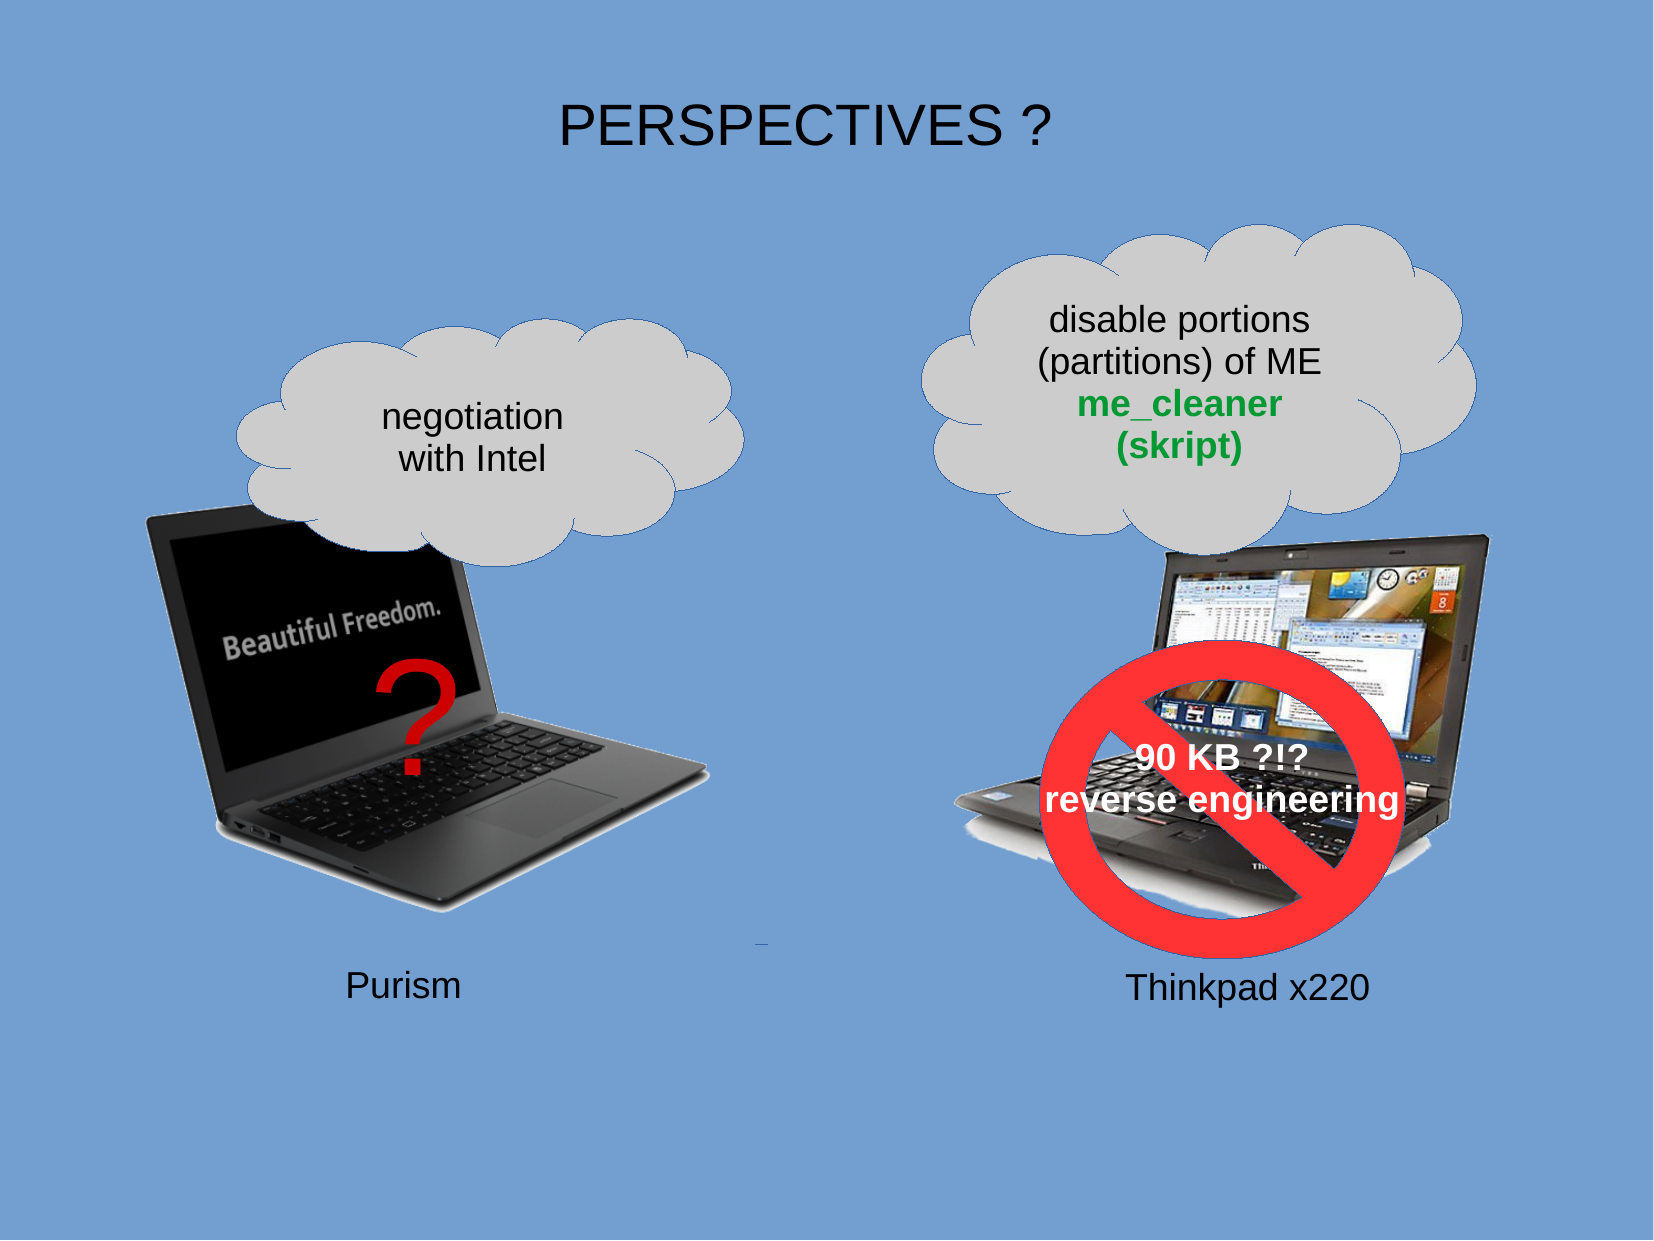

PERSPECTIVES ?
disable portions
(partitions) of ME
me_cleaner
(skript)
negotiation
with Intel
?
90 KB ?!?
reverse engineering
Purism
Thinkpad x220